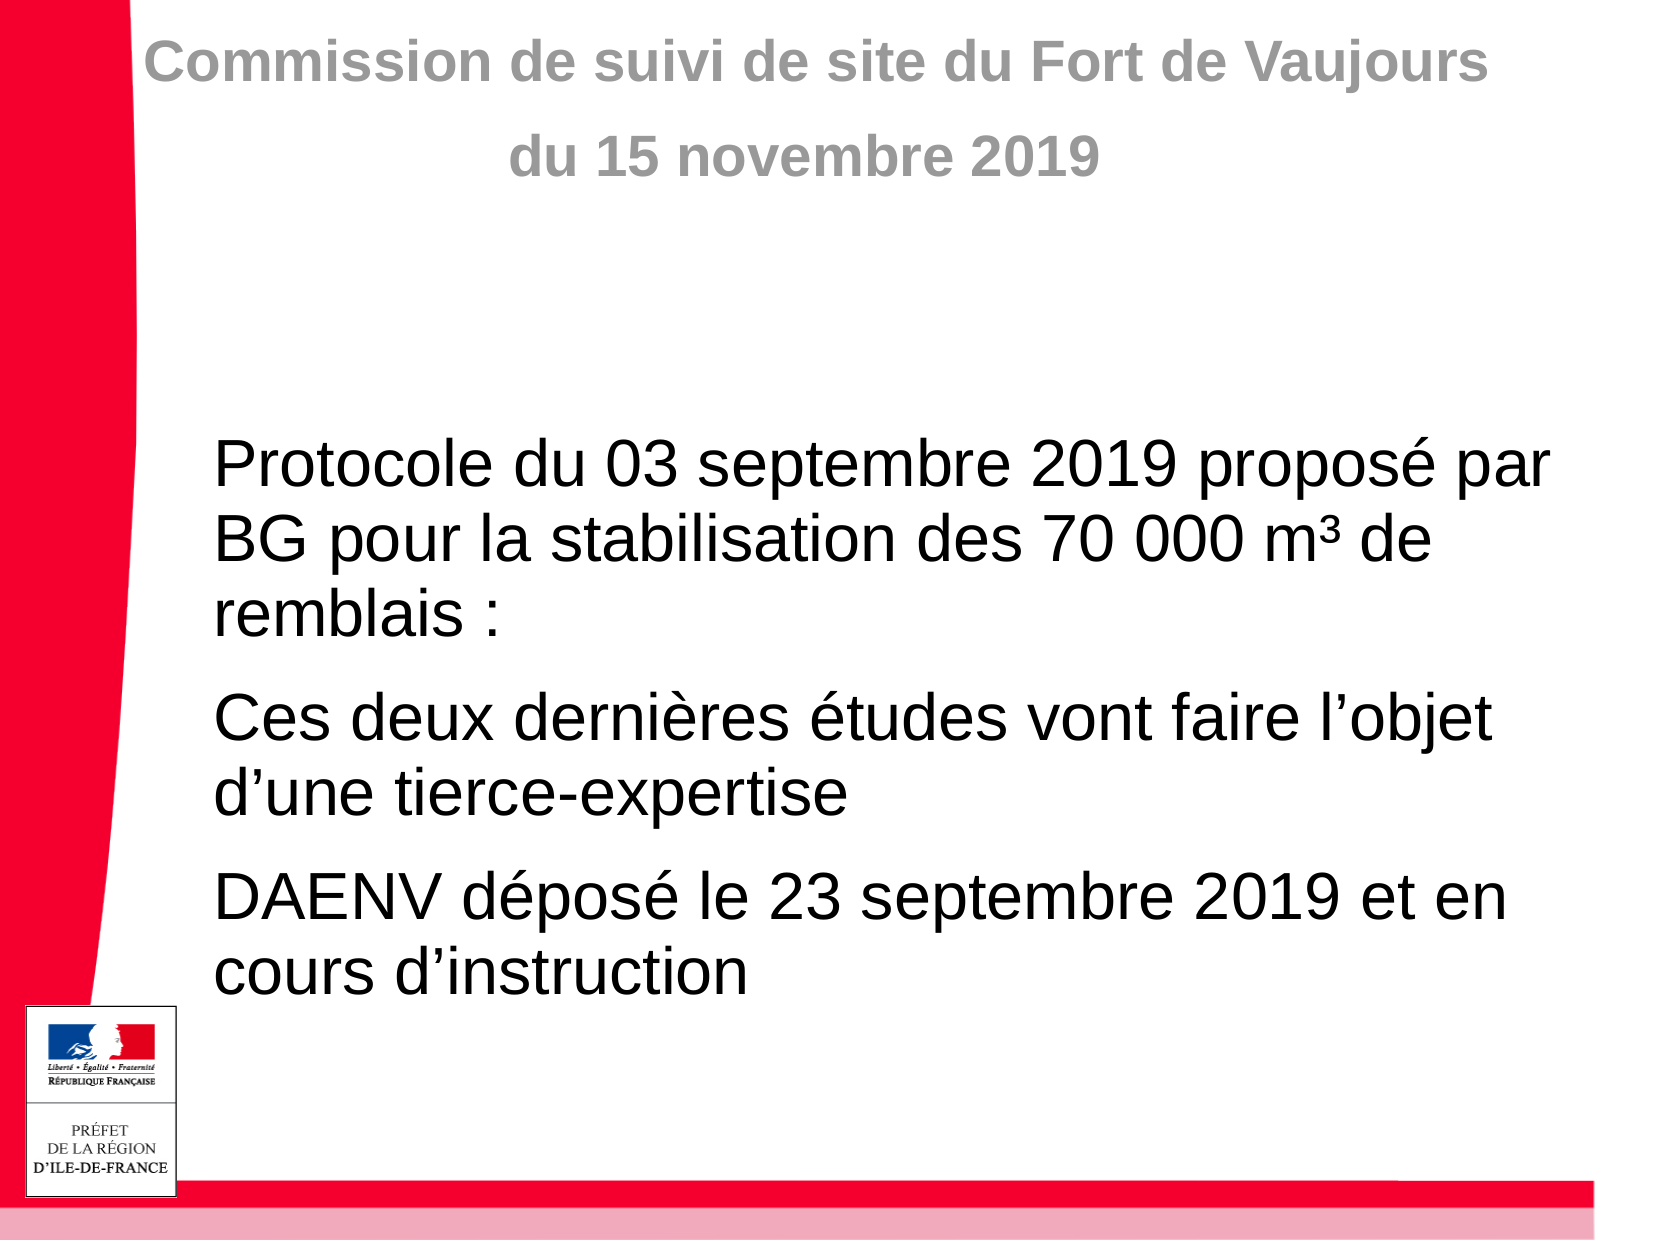

Commission de suivi de site du Fort de Vaujours
du 15 novembre 2019
# Protocole du 03 septembre 2019 proposé par BG pour la stabilisation des 70 000 m³ de remblais :
Ces deux dernières études vont faire l’objet d’une tierce-expertise
DAENV déposé le 23 septembre 2019 et en cours d’instruction